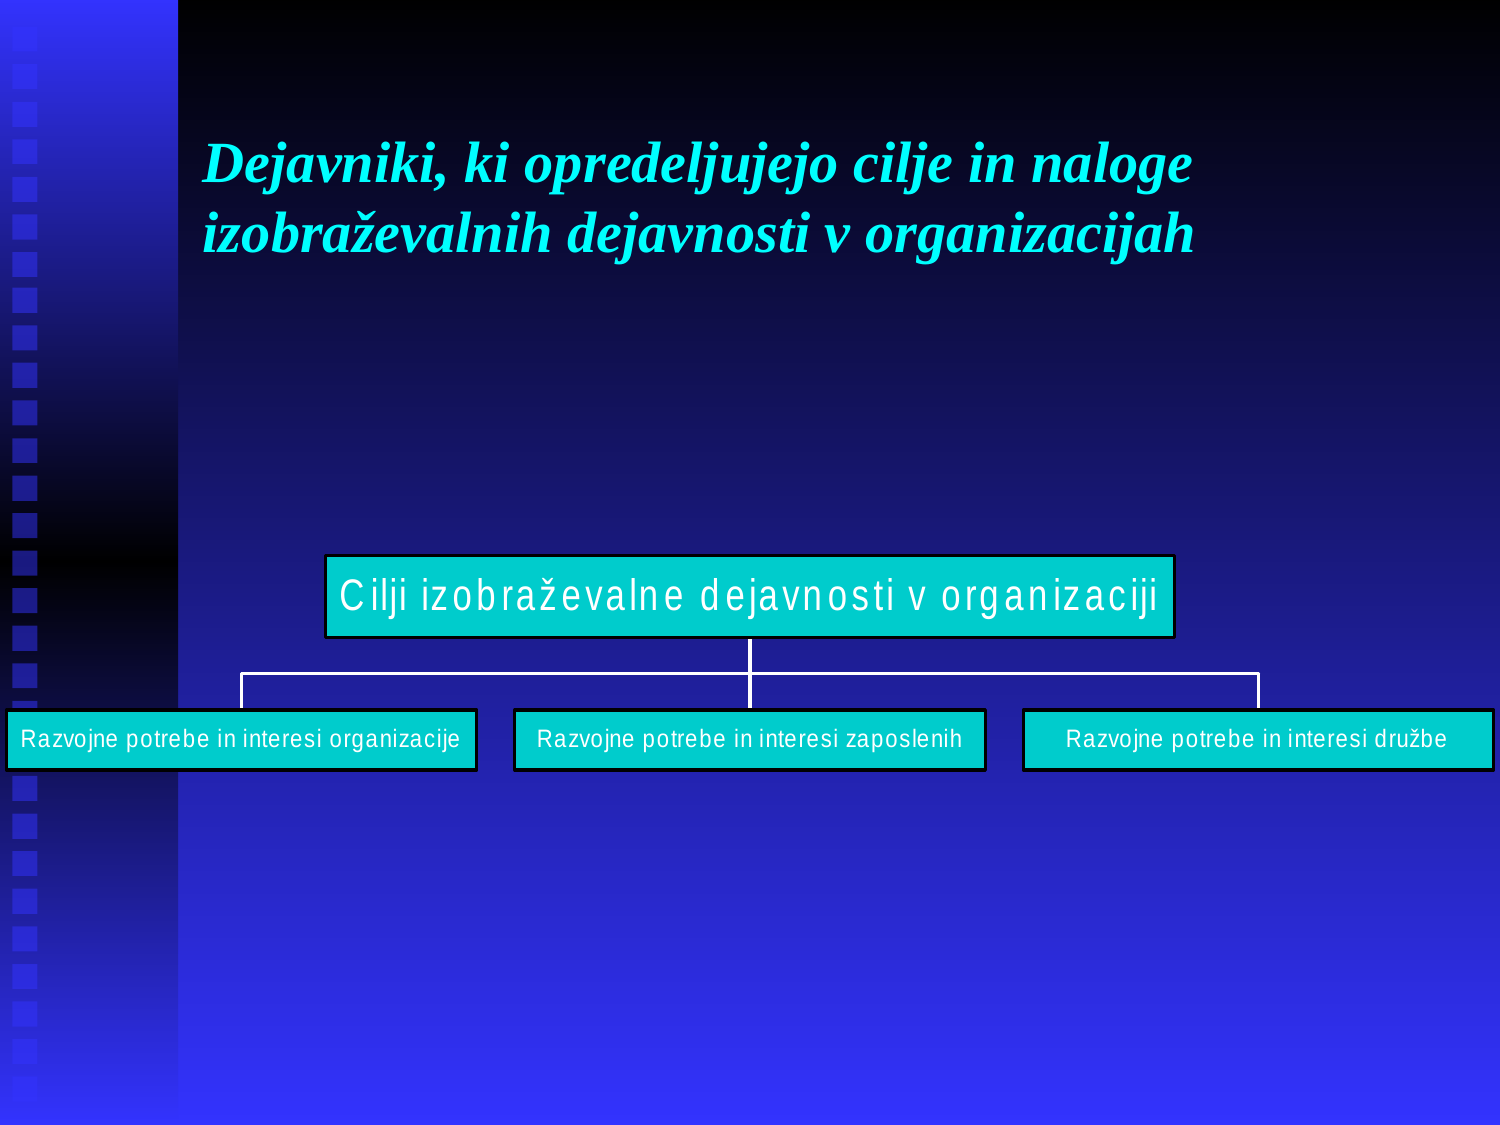

# Dejavniki, ki opredeljujejo cilje in naloge izobraževalnih dejavnosti v organizacijah